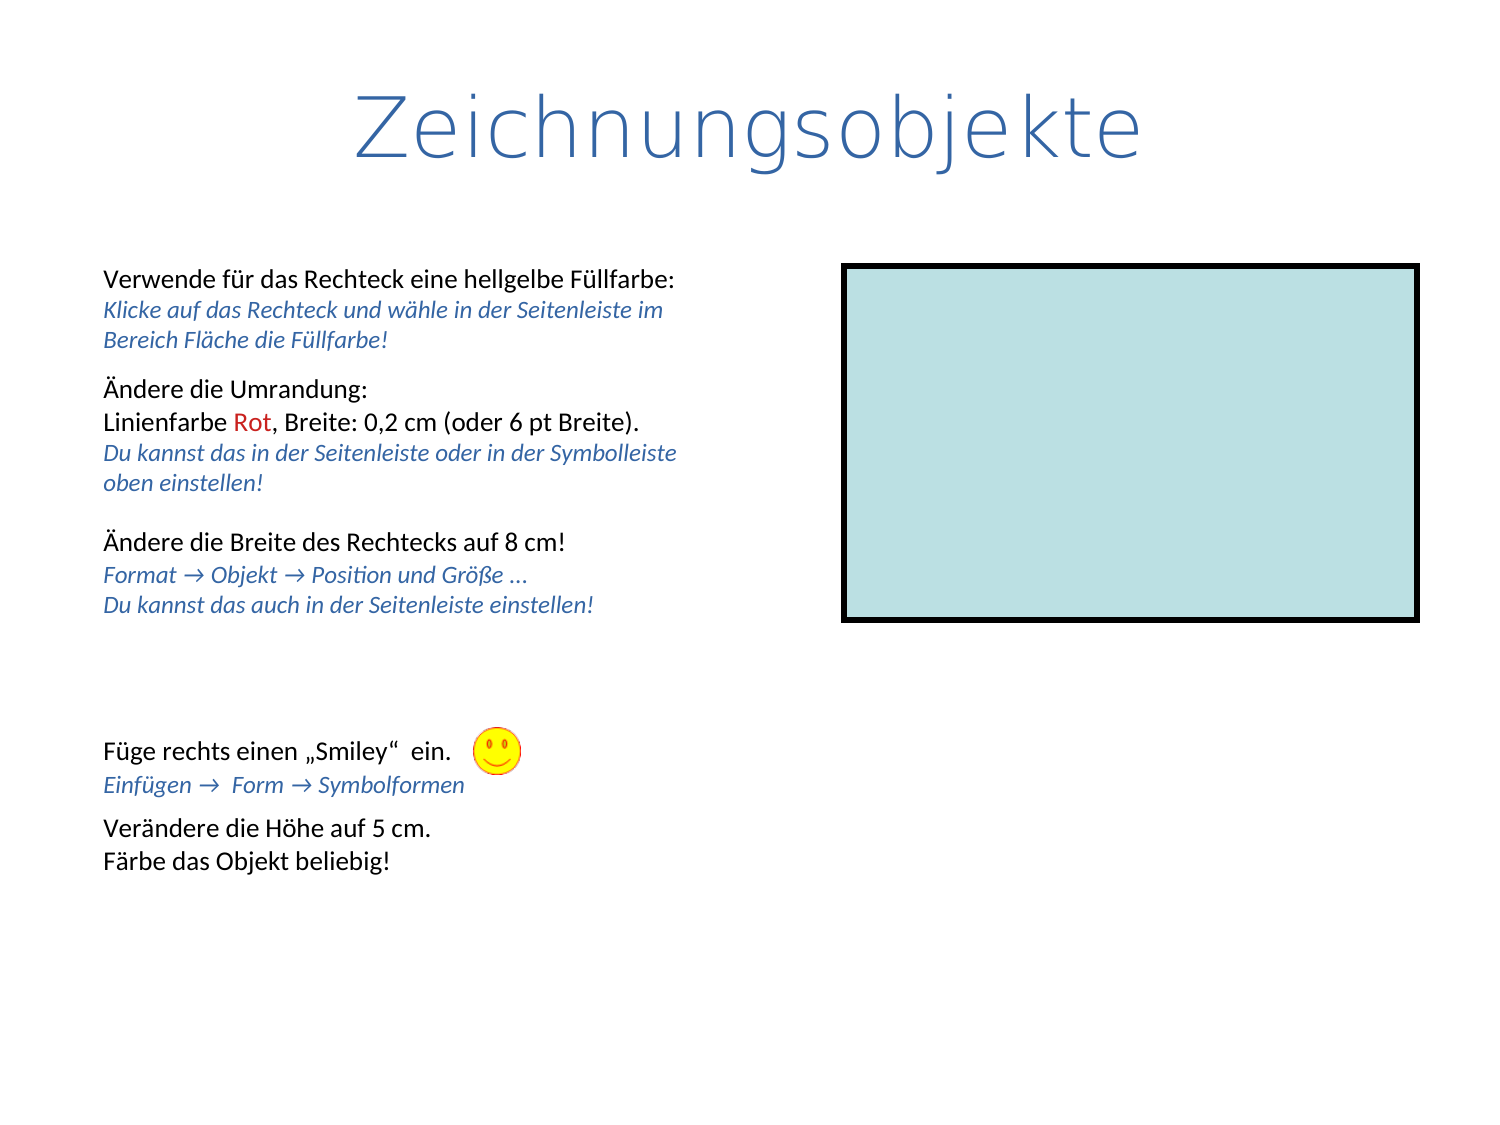

# Zeichnungsobjekte
Verwende für das Rechteck eine hellgelbe Füllfarbe:
Klicke auf das Rechteck und wähle in der Seitenleiste im Bereich Fläche die Füllfarbe!
Ändere die Umrandung:
Linienfarbe Rot, Breite: 0,2 cm (oder 6 pt Breite).
Du kannst das in der Seitenleiste oder in der Symbolleiste oben einstellen!
Ändere die Breite des Rechtecks auf 8 cm!
Format → Objekt → Position und Größe ...
Du kannst das auch in der Seitenleiste einstellen!
Füge rechts einen „Smiley“ ein.
Einfügen → Form → Symbolformen
Verändere die Höhe auf 5 cm.
Färbe das Objekt beliebig!